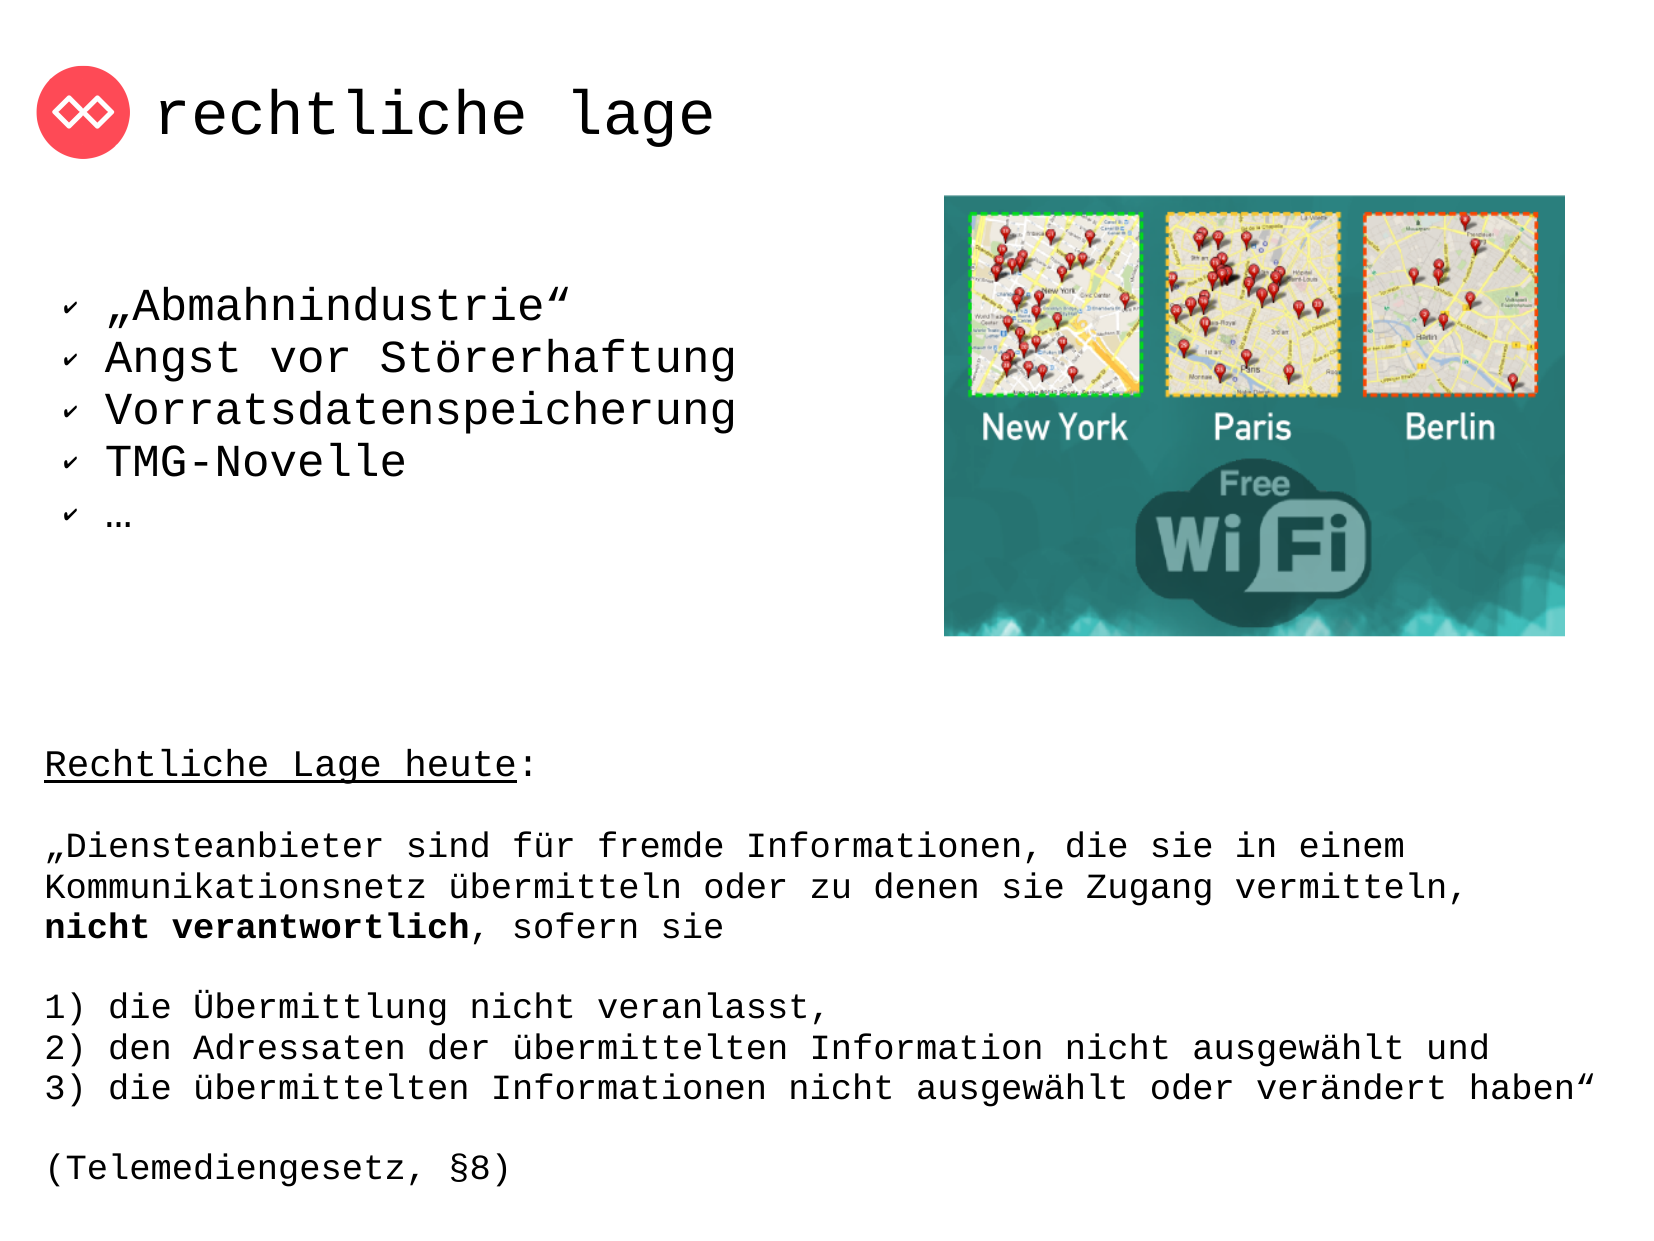

# rechtliche lage
 „Abmahnindustrie“
 Angst vor Störerhaftung
 Vorratsdatenspeicherung
 TMG-Novelle
 …
Rechtliche Lage heute:
„Diensteanbieter sind für fremde Informationen, die sie in einem Kommunikationsnetz übermitteln oder zu denen sie Zugang vermitteln,
nicht verantwortlich, sofern sie
1) die Übermittlung nicht veranlasst,
2) den Adressaten der übermittelten Information nicht ausgewählt und
3) die übermittelten Informationen nicht ausgewählt oder verändert haben“
(Telemediengesetz, §8)